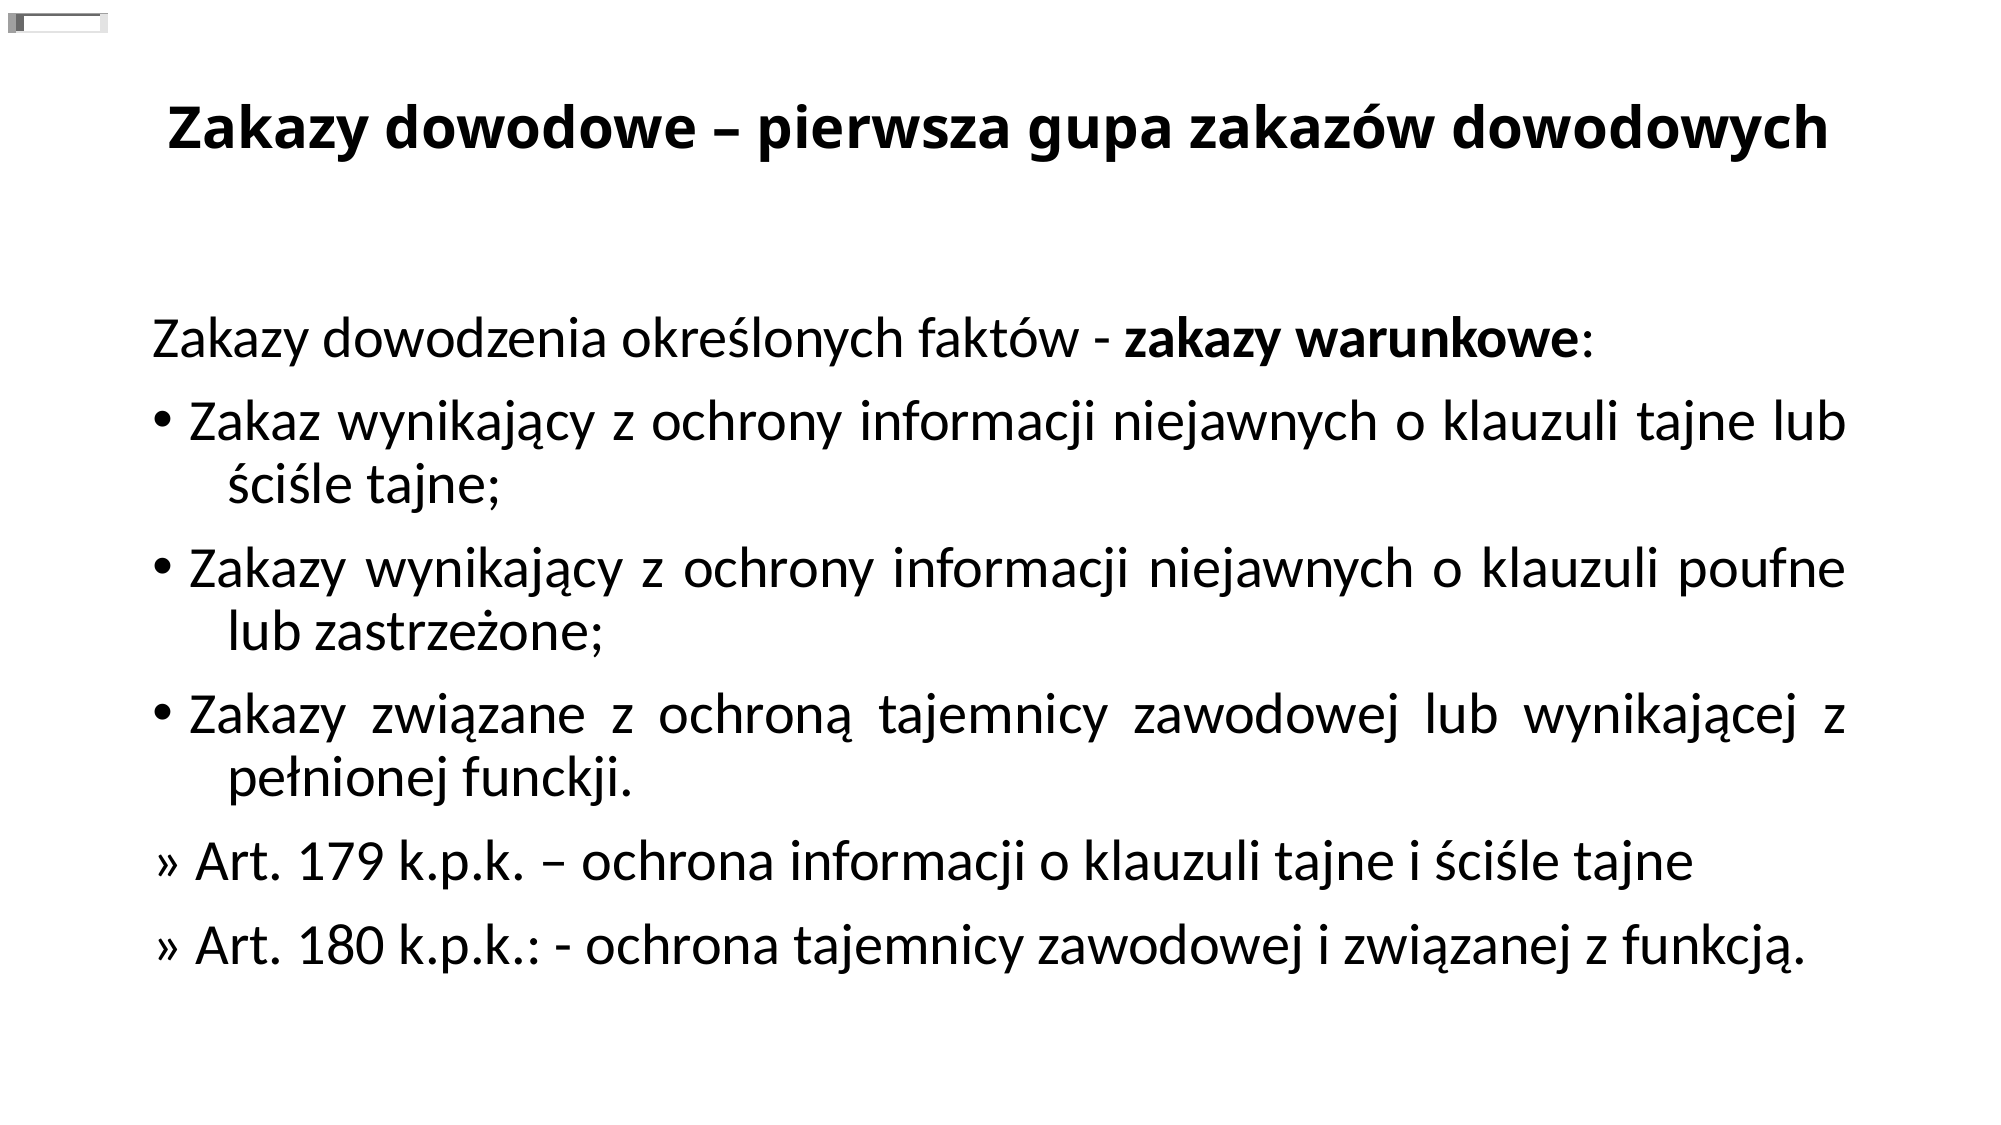

# Zakazy dowodowe – pierwsza gupa zakazów dowodowych
Zakazy dowodzenia określonych faktów - zakazy warunkowe:
Zakaz wynikający z ochrony informacji niejawnych o klauzuli tajne lub ściśle tajne;
Zakazy wynikający z ochrony informacji niejawnych o klauzuli poufne lub zastrzeżone;
Zakazy związane z ochroną tajemnicy zawodowej lub wynikającej z pełnionej funckji.
» Art. 179 k.p.k. – ochrona informacji o klauzuli tajne i ściśle tajne
» Art. 180 k.p.k.: - ochrona tajemnicy zawodowej i związanej z funkcją.